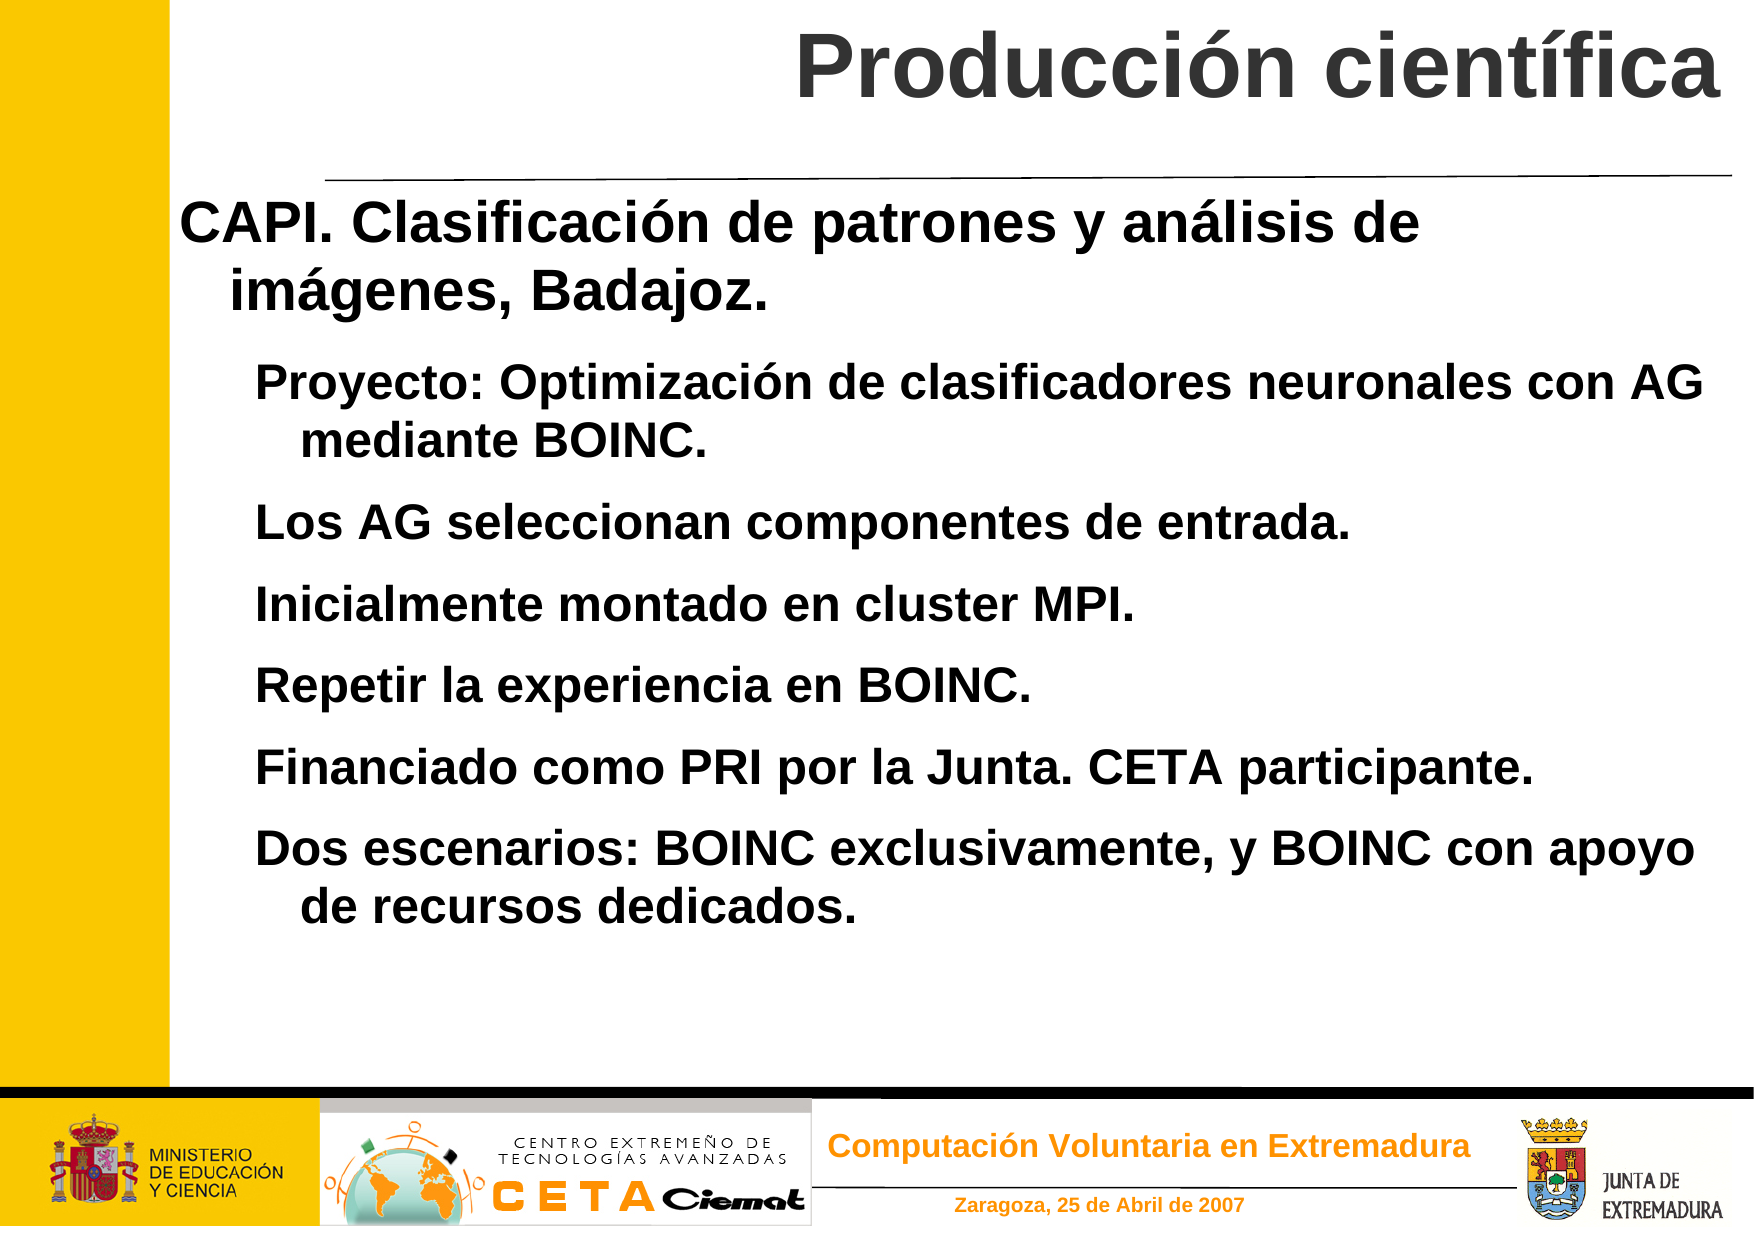

Producción científica
# CAPI. Clasificación de patrones y análisis de imágenes, Badajoz.
Proyecto: Optimización de clasificadores neuronales con AG mediante BOINC.
Los AG seleccionan componentes de entrada.
Inicialmente montado en cluster MPI.
Repetir la experiencia en BOINC.
Financiado como PRI por la Junta. CETA participante.
Dos escenarios: BOINC exclusivamente, y BOINC con apoyo de recursos dedicados.